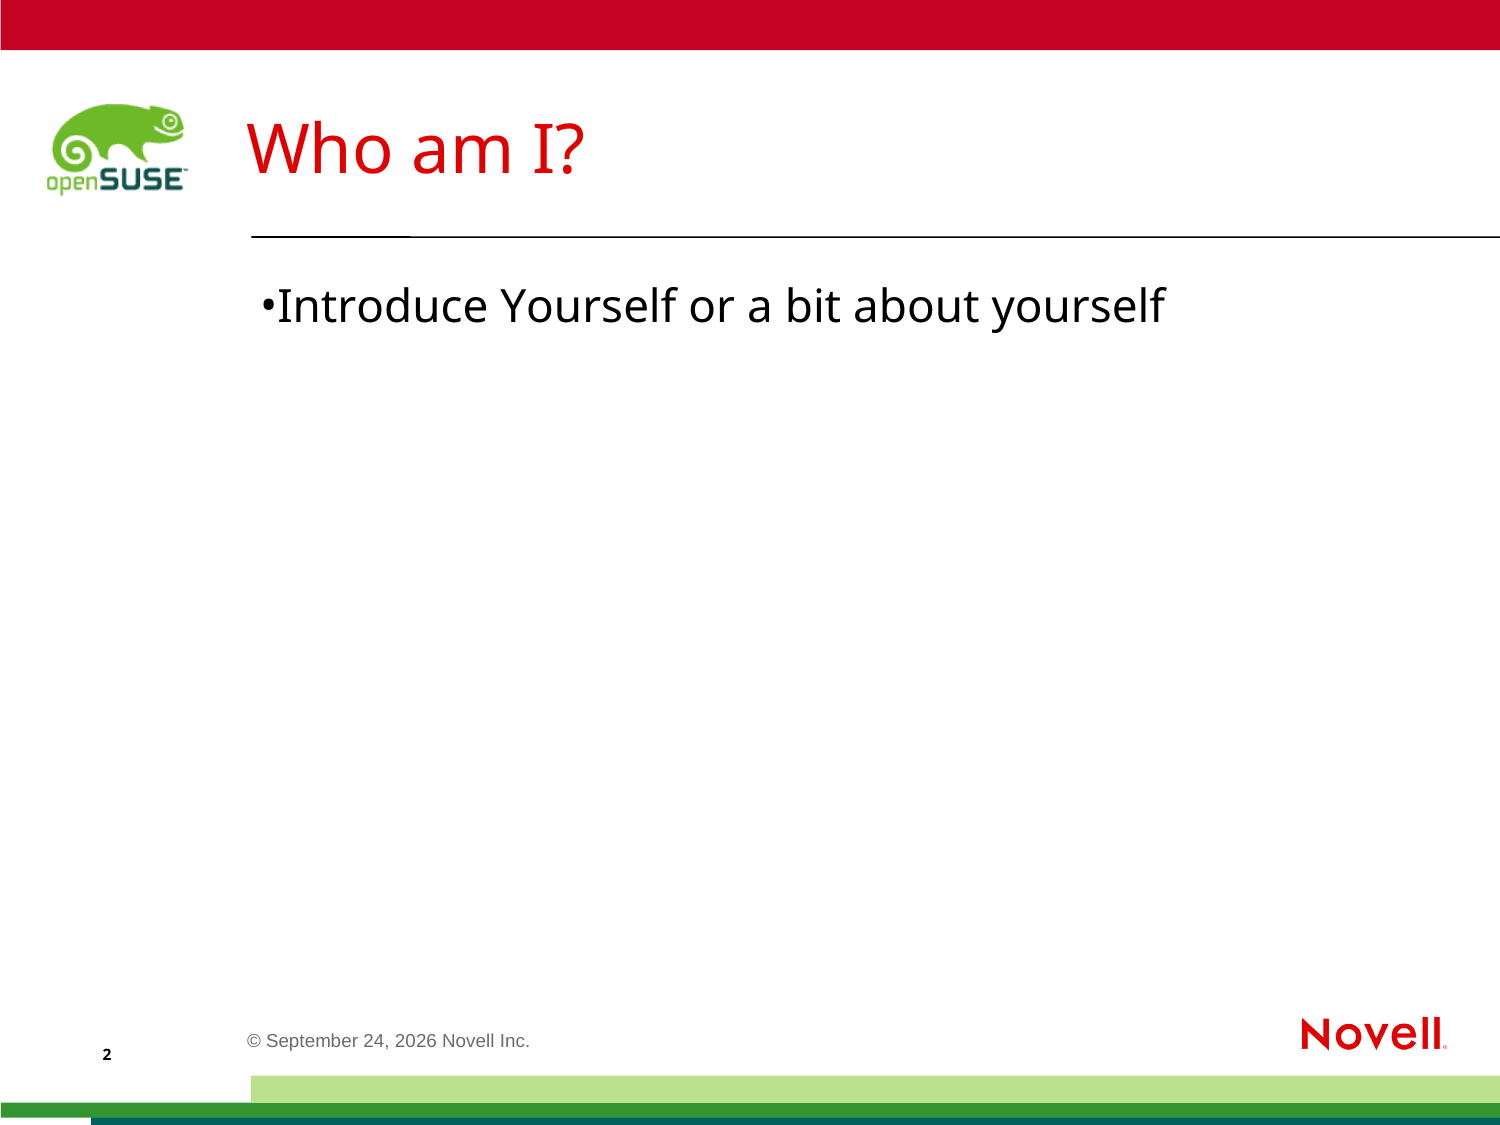

# Who am I?
Introduce Yourself or a bit about yourself